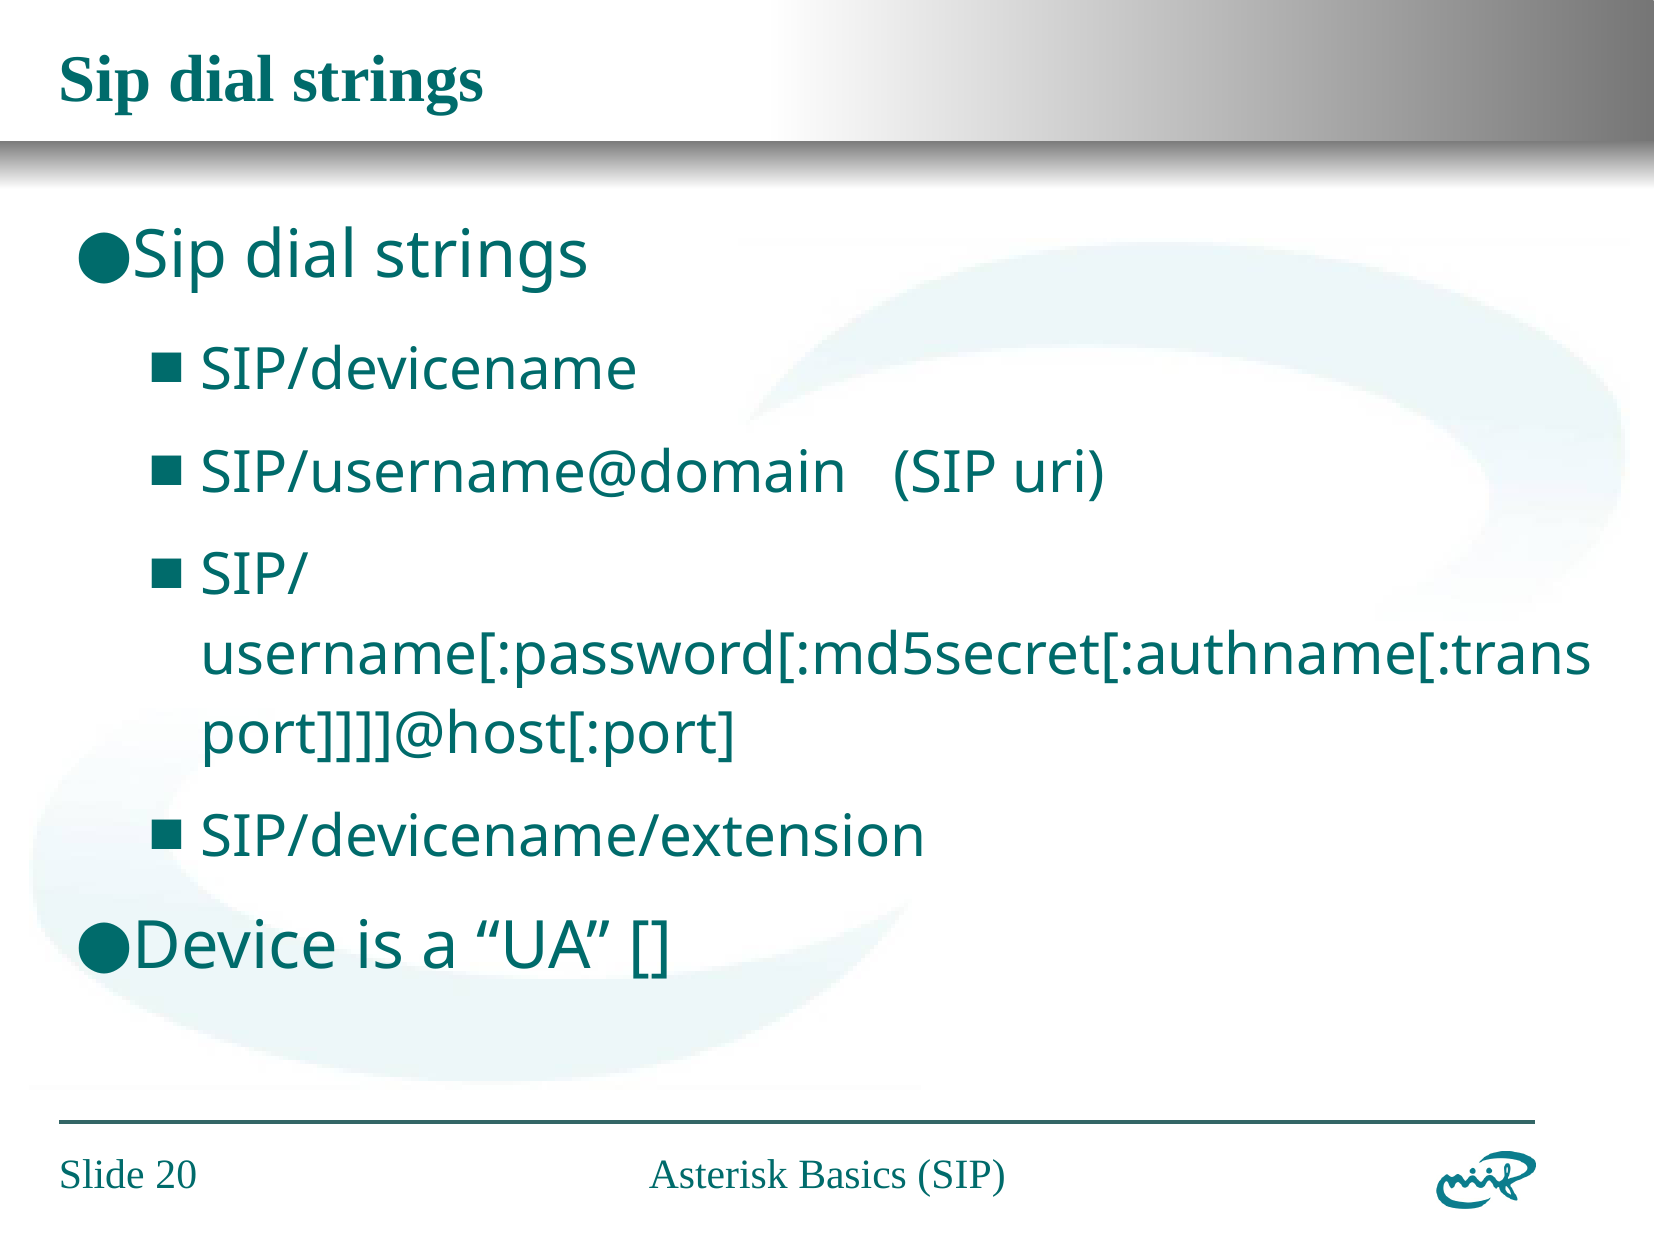

# Sip dial strings
Sip dial strings
SIP/devicename
SIP/username@domain (SIP uri)
SIP/username[:password[:md5secret[:authname[:transport]]]]@host[:port]
SIP/devicename/extension
Device is a “UA” []
20
Asterisk Basics (SIP)